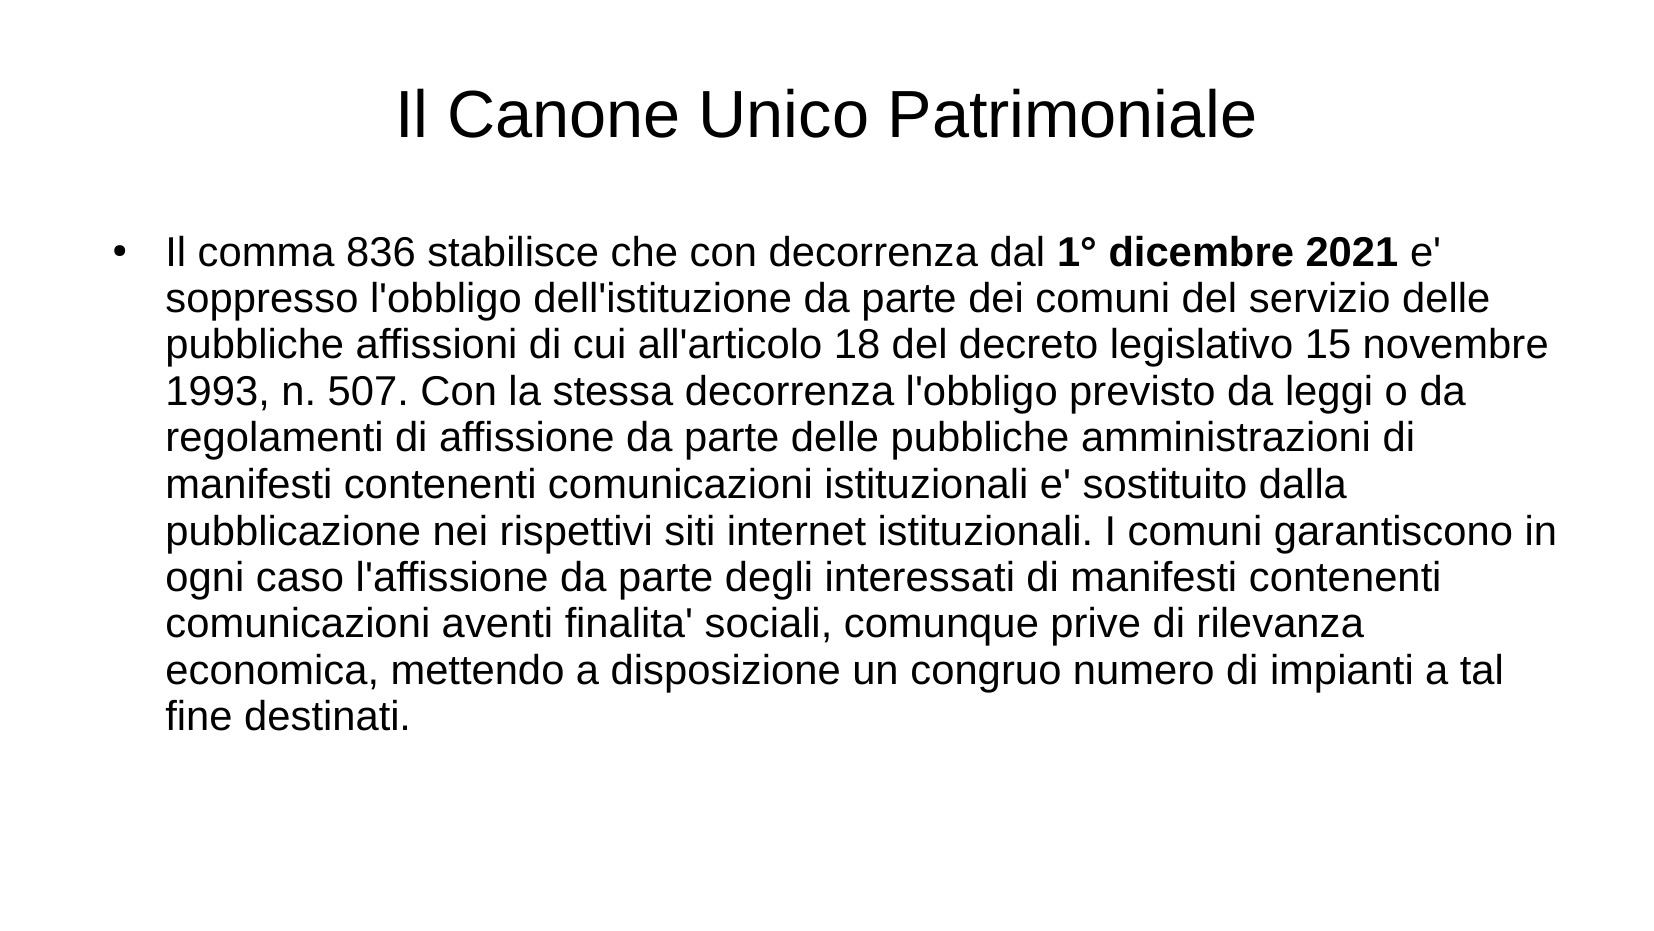

# Il Canone Unico Patrimoniale
Il comma 836 stabilisce che con decorrenza dal 1° dicembre 2021 e' soppresso l'obbligo dell'istituzione da parte dei comuni del servizio delle pubbliche affissioni di cui all'articolo 18 del decreto legislativo 15 novembre 1993, n. 507. Con la stessa decorrenza l'obbligo previsto da leggi o da regolamenti di affissione da parte delle pubbliche amministrazioni di manifesti contenenti comunicazioni istituzionali e' sostituito dalla pubblicazione nei rispettivi siti internet istituzionali. I comuni garantiscono in ogni caso l'affissione da parte degli interessati di manifesti contenenti comunicazioni aventi finalita' sociali, comunque prive di rilevanza economica, mettendo a disposizione un congruo numero di impianti a tal fine destinati.